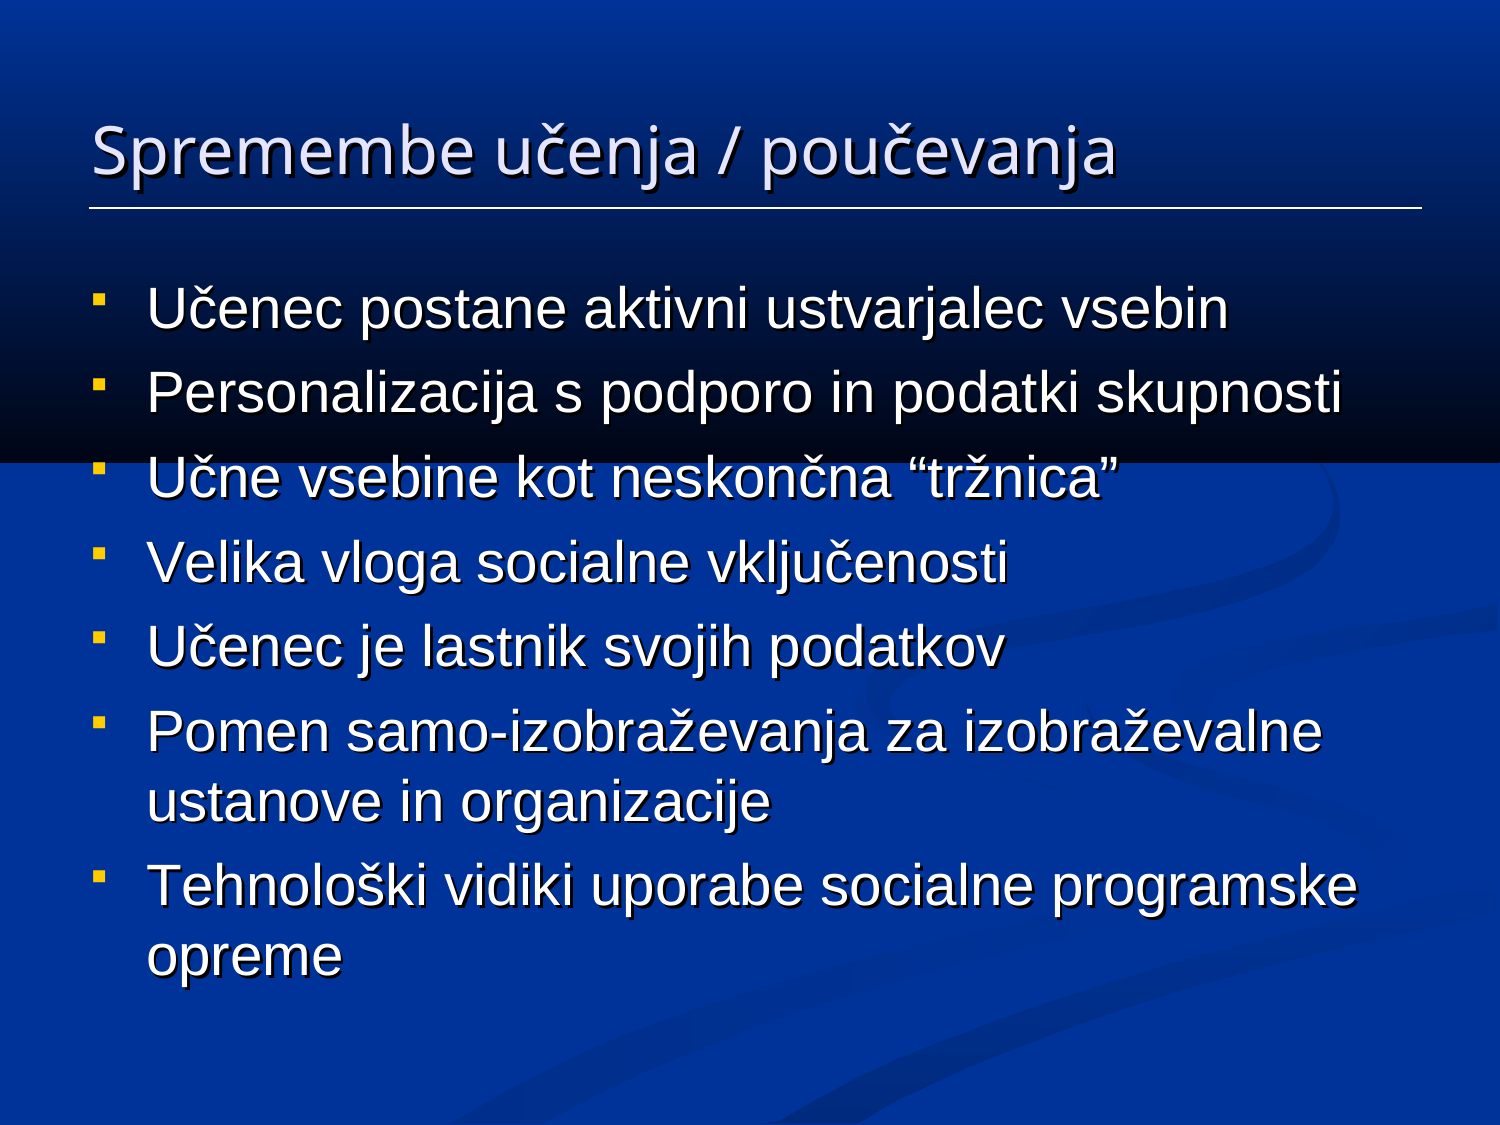

Spremembe učenja / poučevanja
Učenec postane aktivni ustvarjalec vsebin
Personalizacija s podporo in podatki skupnosti
Učne vsebine kot neskončna “tržnica”
Velika vloga socialne vključenosti
Učenec je lastnik svojih podatkov
Pomen samo-izobraževanja za izobraževalne ustanove in organizacije
Tehnološki vidiki uporabe socialne programske opreme